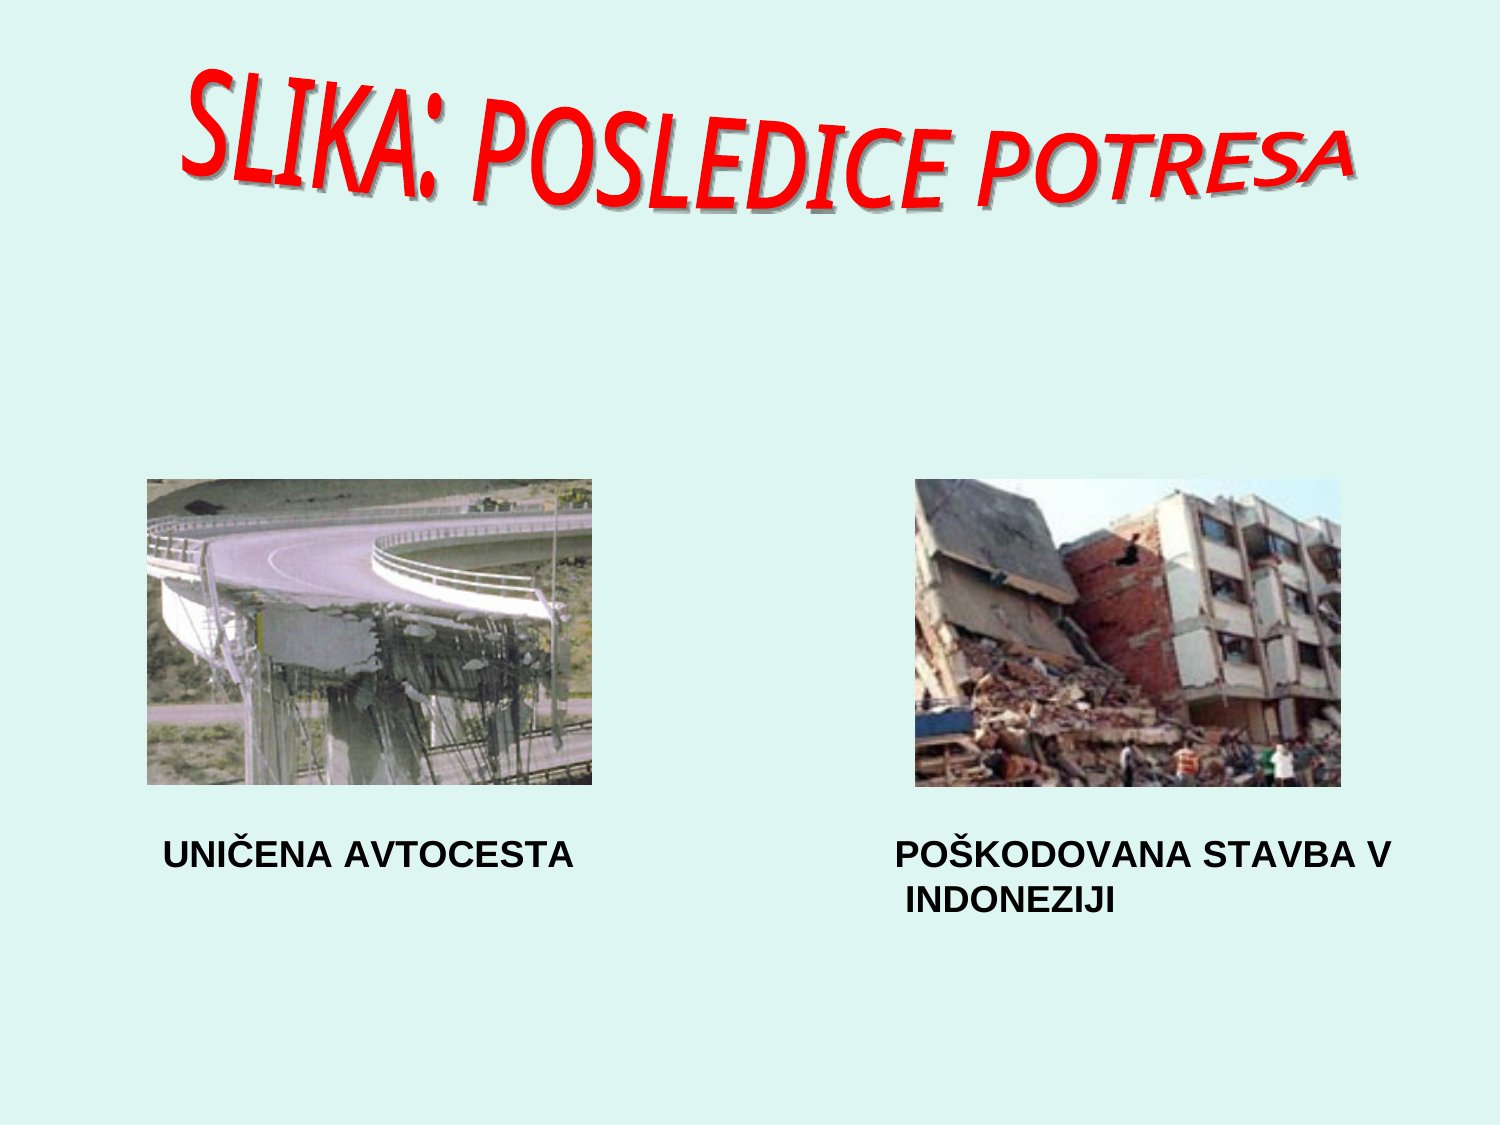

#
SLIKA: POSLEDICE POTRESA
UNIČENA AVTOCESTA
POŠKODOVANA STAVBA V
 INDONEZIJI